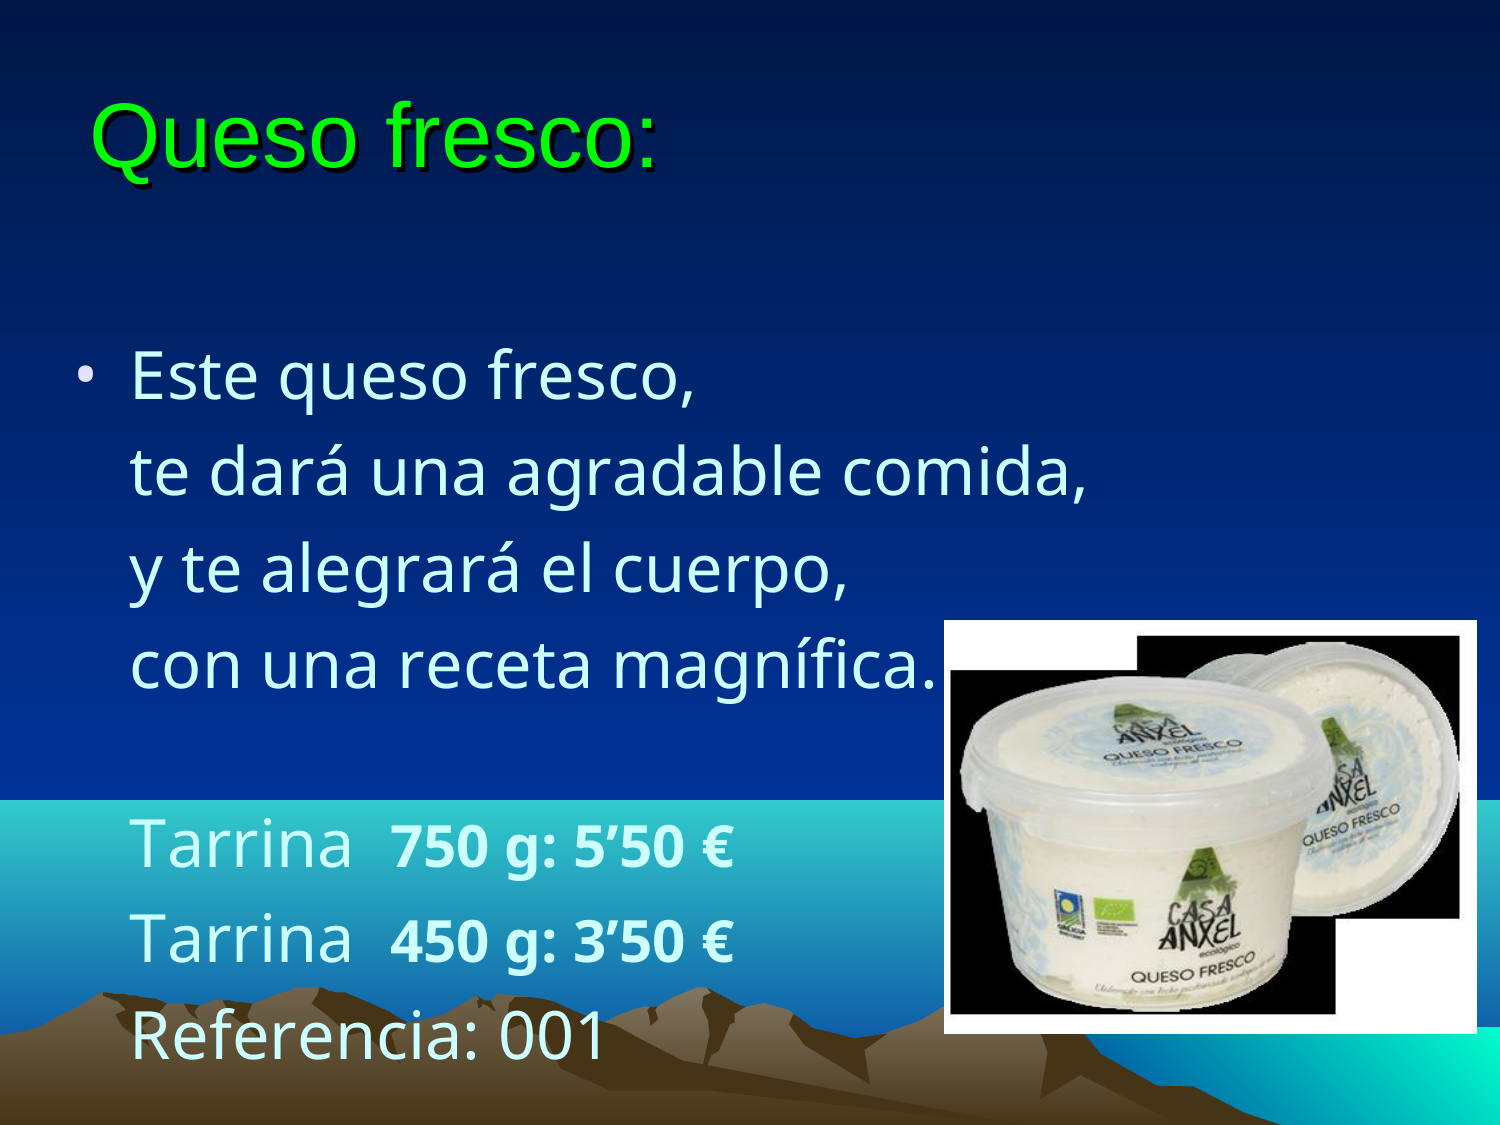

# Queso fresco:
Este queso fresco,
	te dará una agradable comida,
	y te alegrará el cuerpo,
	con una receta magnífica.
	Tarrina 750 g: 5’50 €
	Tarrina 450 g: 3’50 €
	Referencia: 001